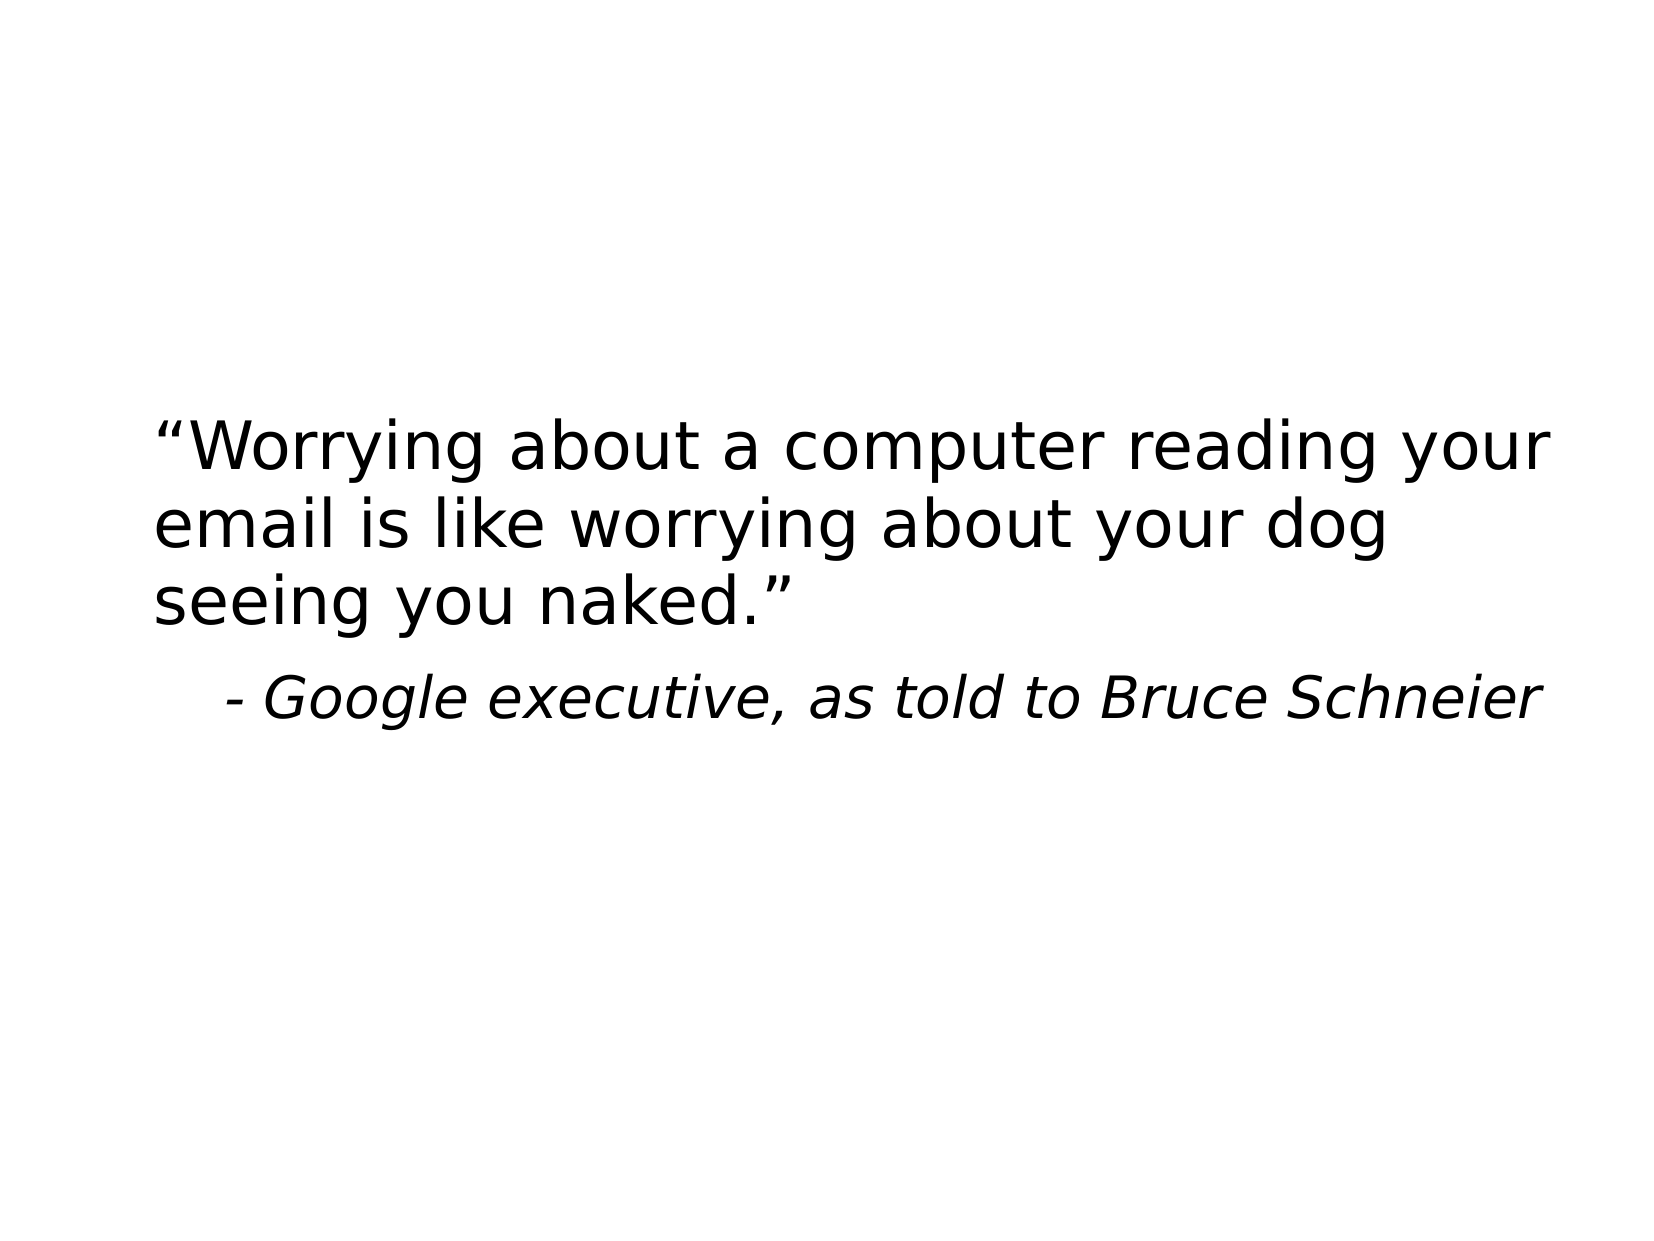

# “Worrying about a computer reading your email is like worrying about your dog seeing you naked.”
- Google executive, as told to Bruce Schneier